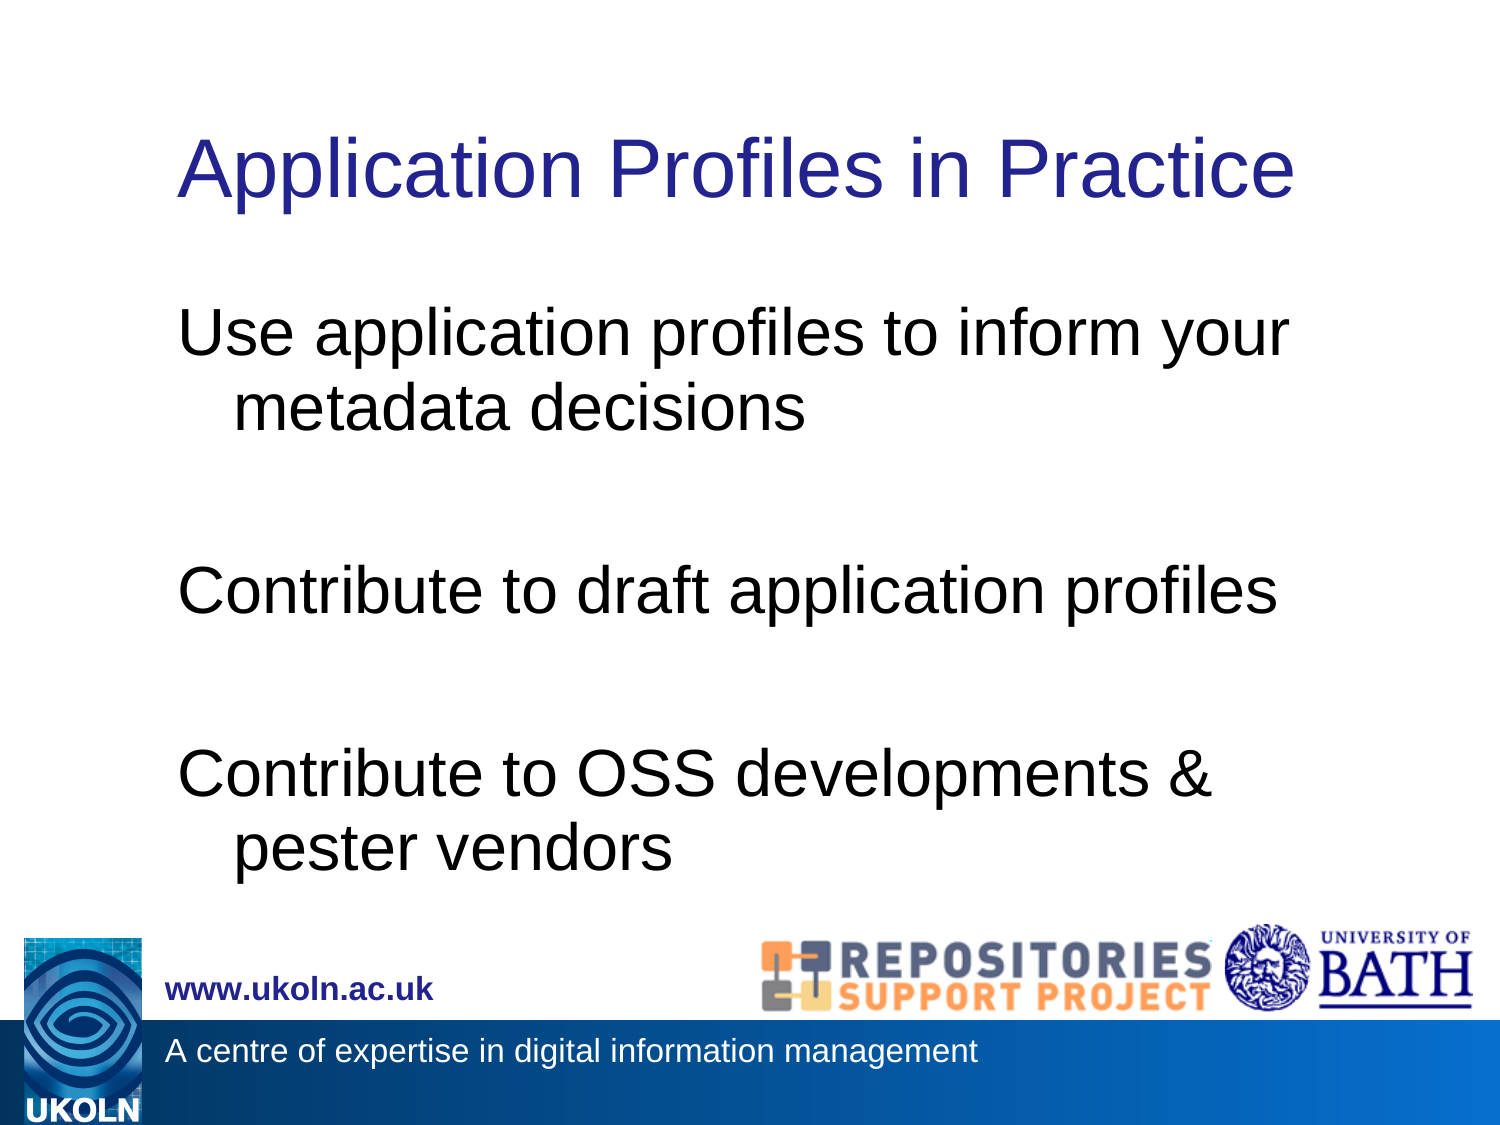

# Application Profiles in Practice
Use application profiles to inform your metadata decisions
Contribute to draft application profiles
Contribute to OSS developments & pester vendors